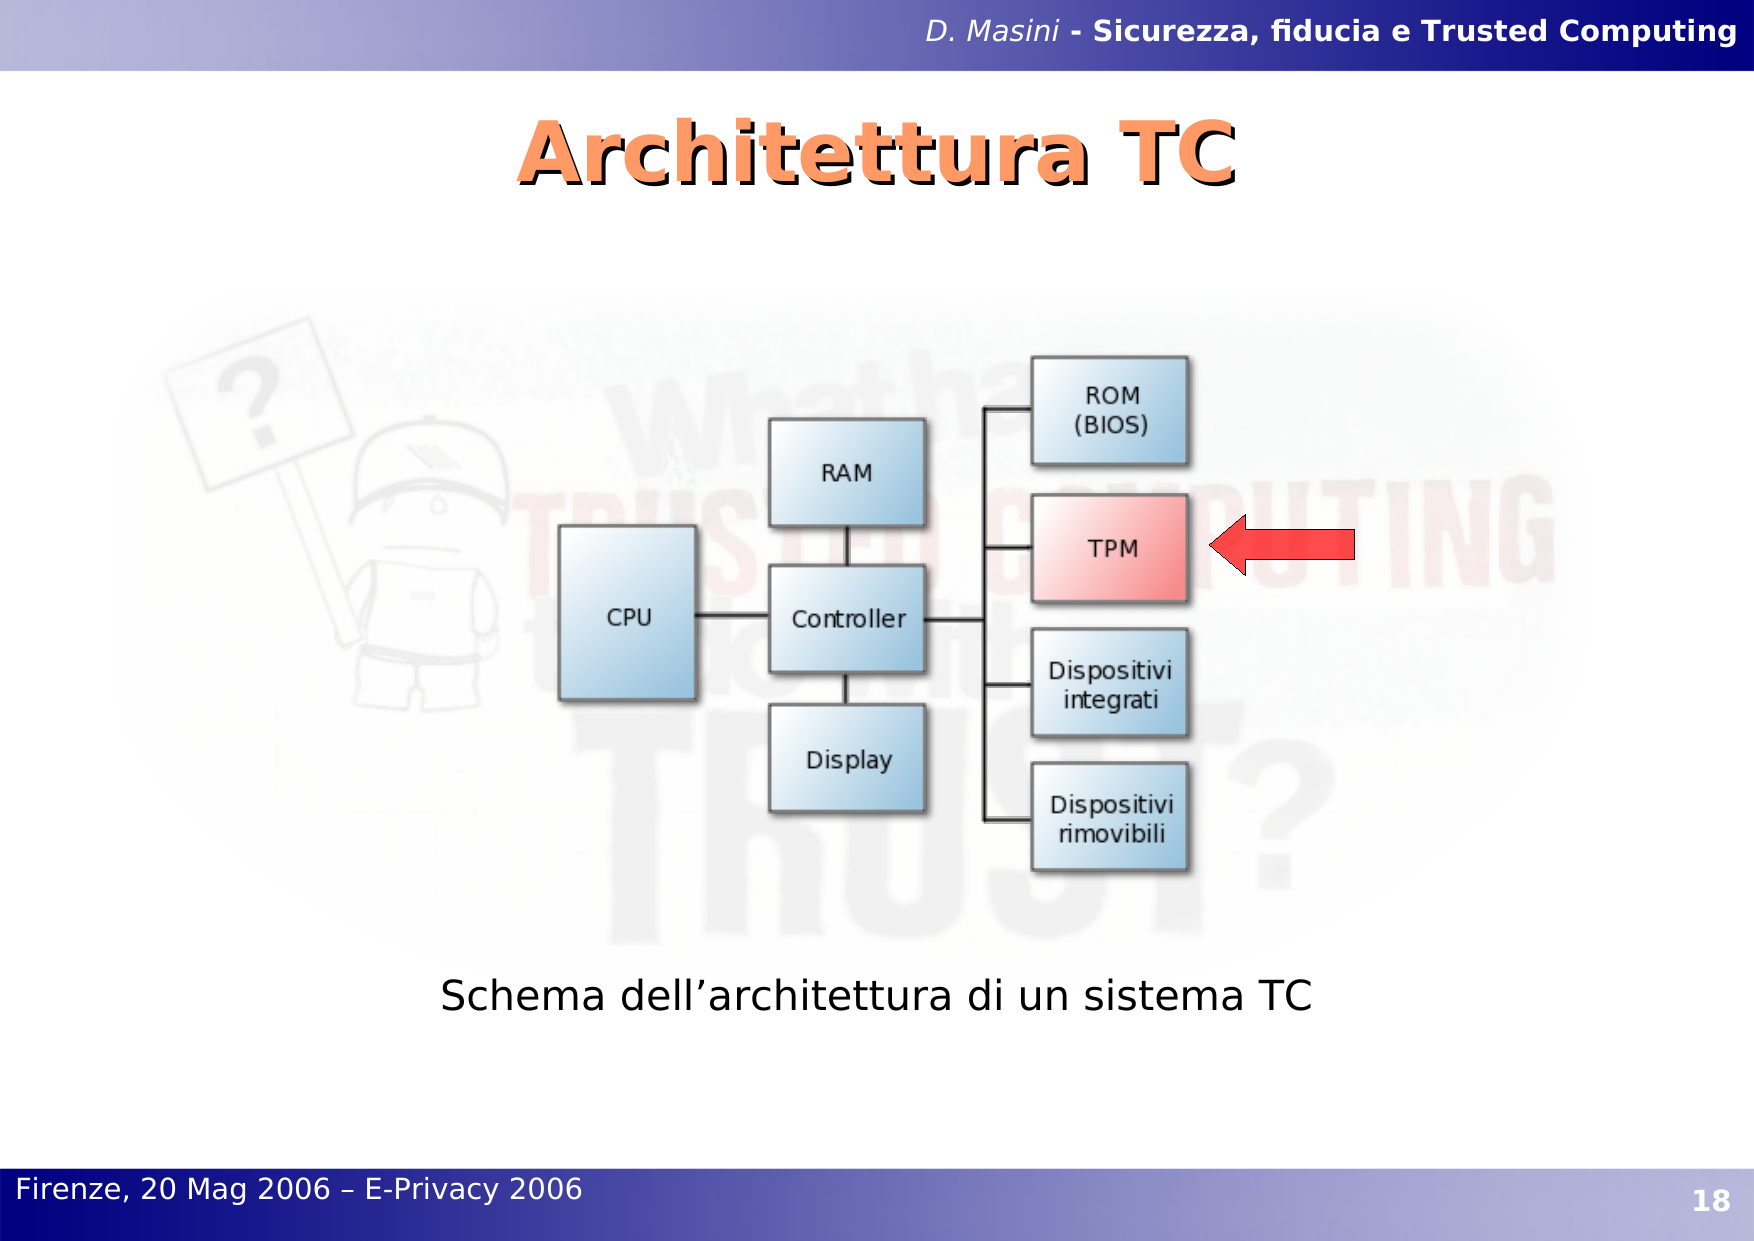

D. Masini - Sicurezza, fiducia e Trusted Computing
# Architettura TC
Schema dell’architettura di un sistema TC
Firenze, 20 Mag 2006 – E-Privacy 2006